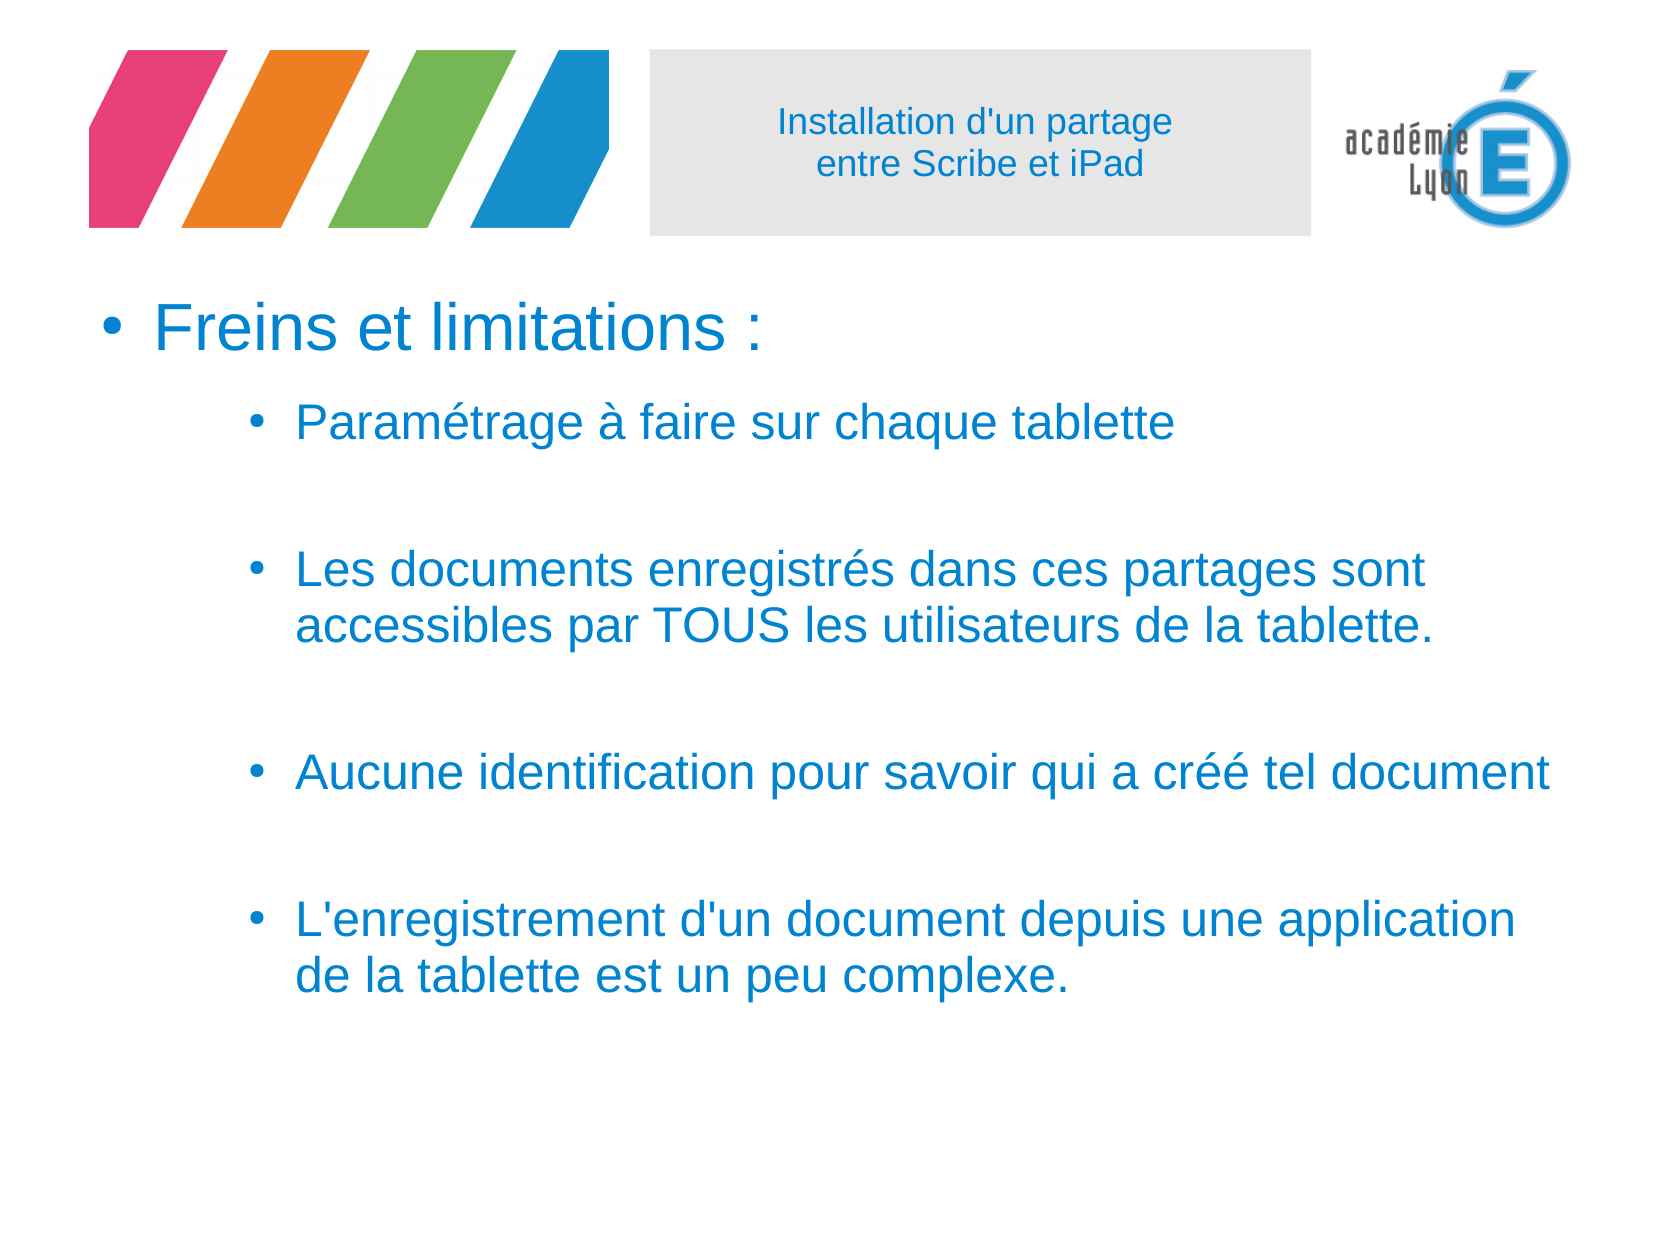

# Installation d'un partage entre Scribe et iPad
Freins et limitations :
Paramétrage à faire sur chaque tablette
Les documents enregistrés dans ces partages sont accessibles par TOUS les utilisateurs de la tablette.
Aucune identification pour savoir qui a créé tel document
L'enregistrement d'un document depuis une application de la tablette est un peu complexe.